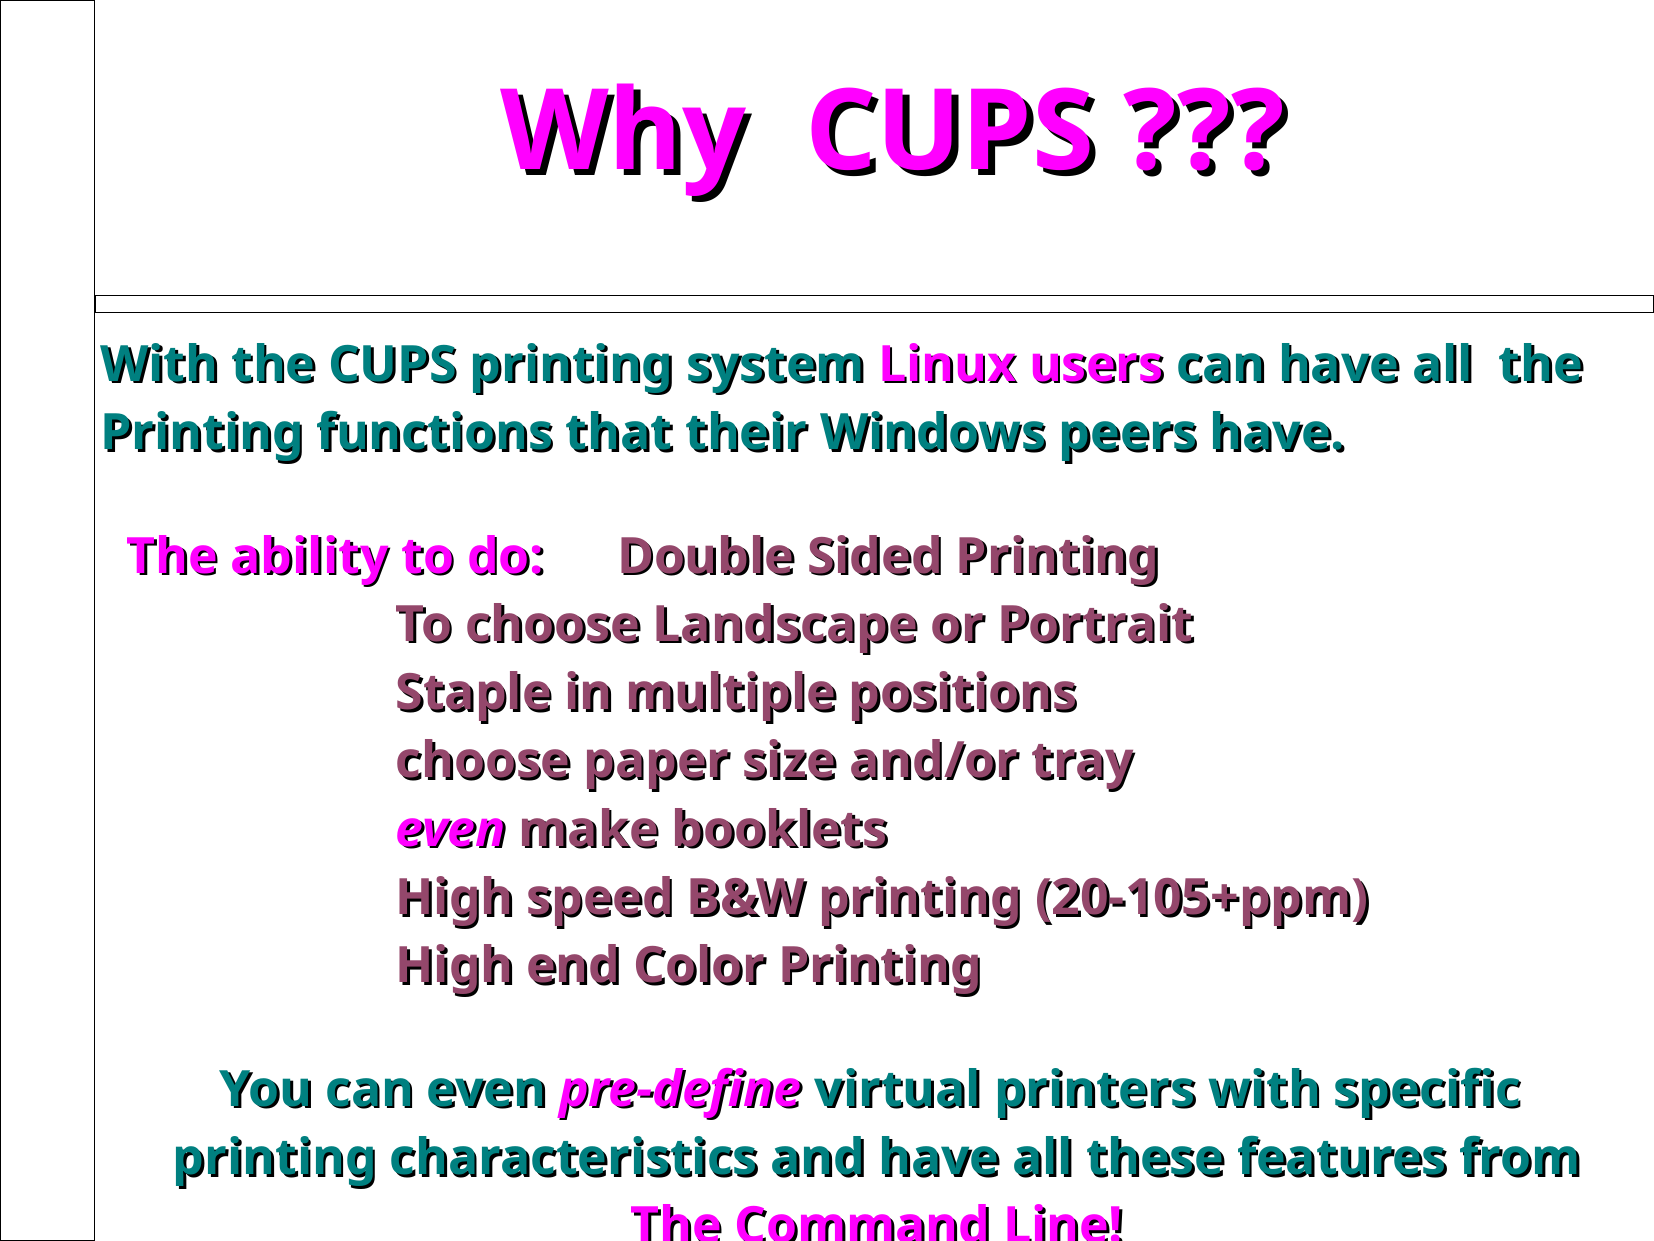

Why CUPS ???
With the CUPS printing system Linux users can have all the Printing functions that their Windows peers have.
 The ability to do: 	Double Sided Printing
				To choose Landscape or Portrait
				Staple in multiple positions
				choose paper size and/or tray
				even make booklets
				High speed B&W printing (20-105+ppm)
				High end Color Printing
You can even pre-define virtual printers with specific
printing characteristics and have all these features from
The Command Line!